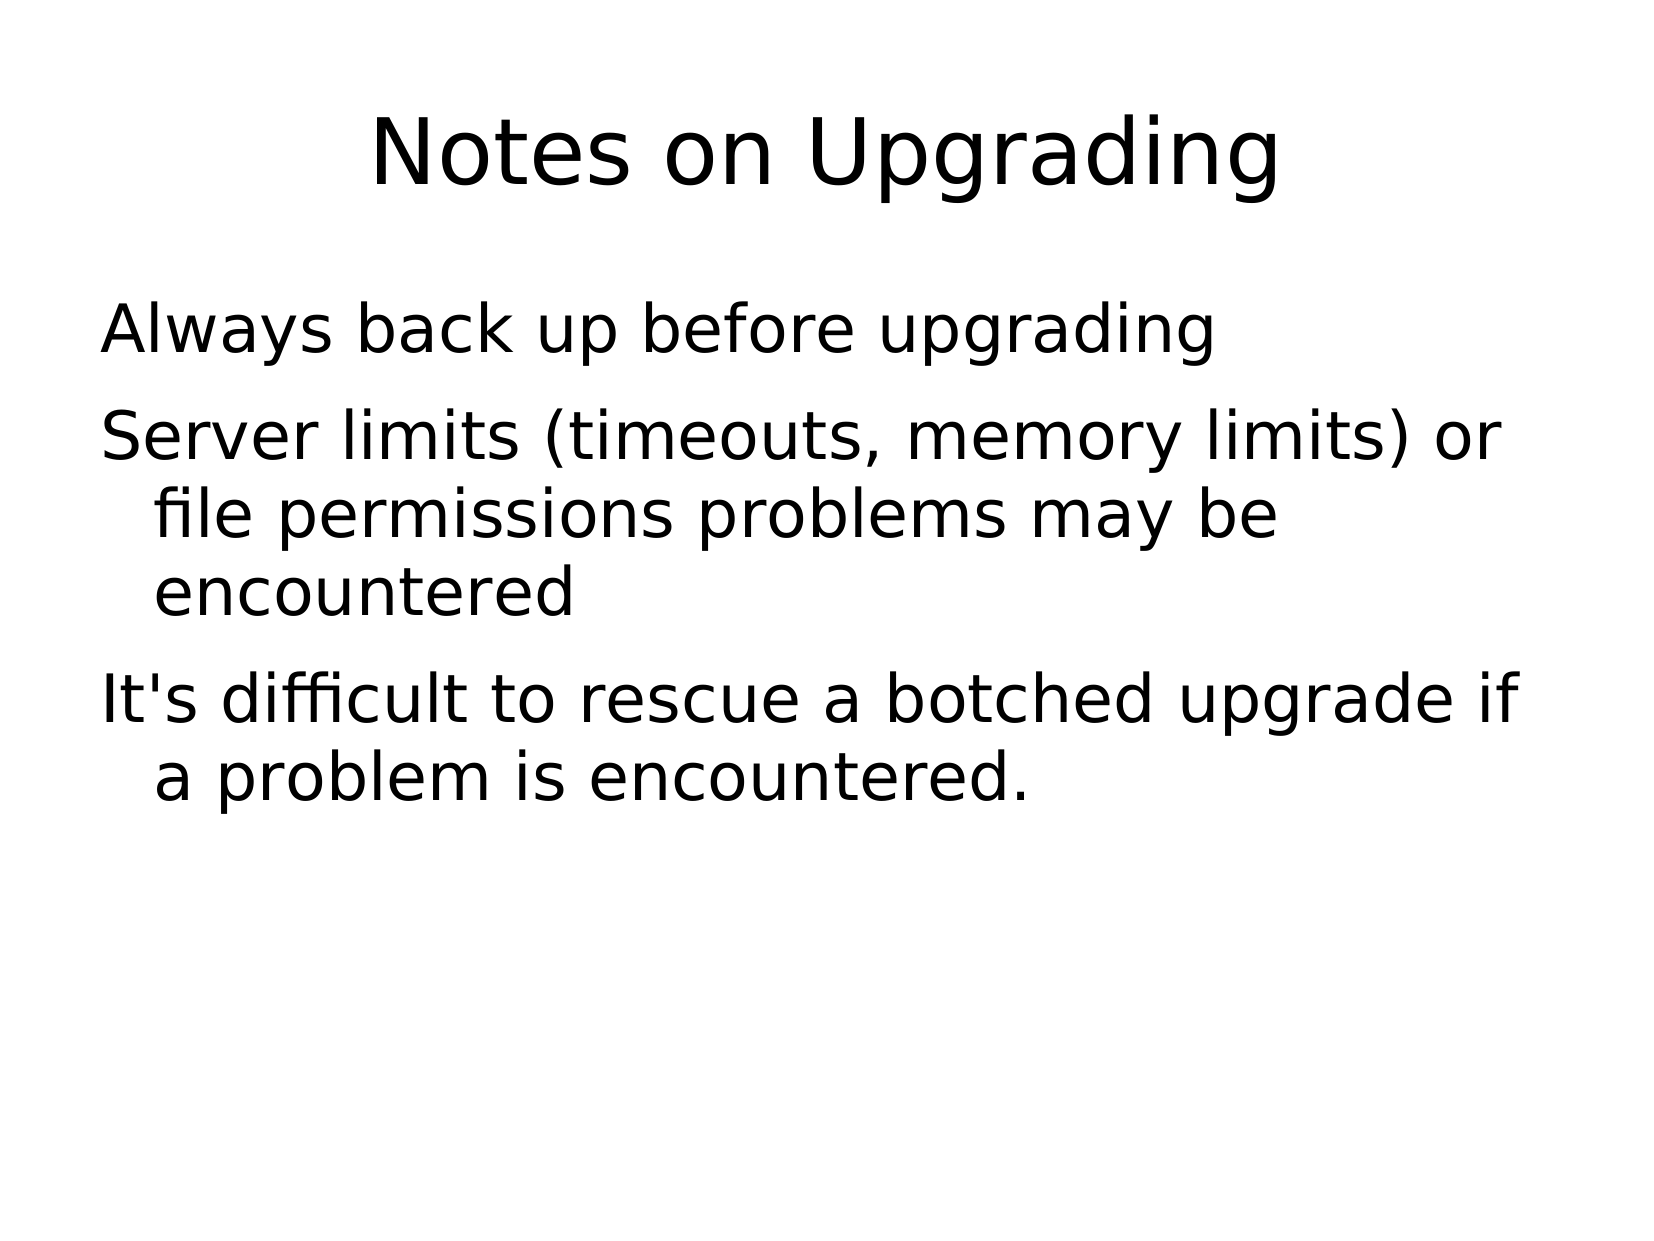

# Notes on Upgrading
Always back up before upgrading
Server limits (timeouts, memory limits) or file permissions problems may be encountered
It's difficult to rescue a botched upgrade if a problem is encountered.